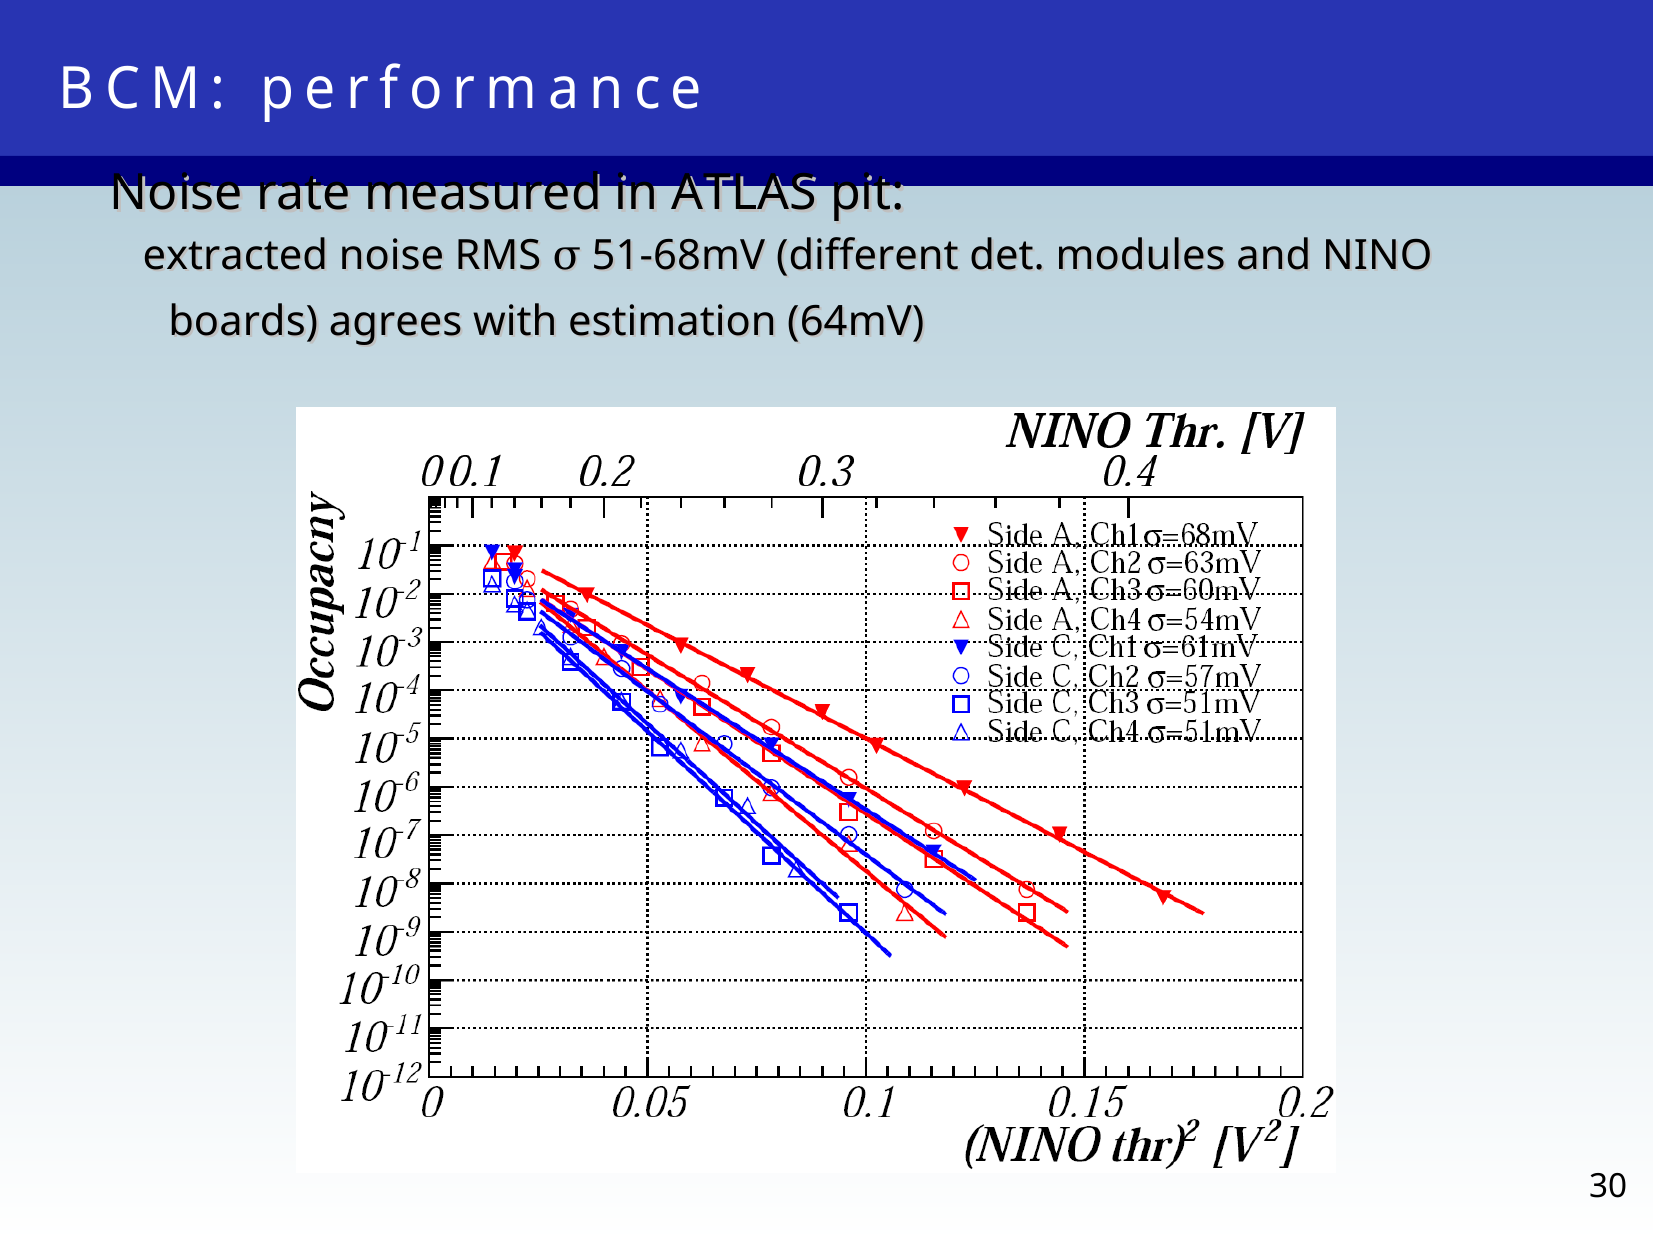

# BCM: performance
Noise rate measured in ATLAS pit:
extracted noise RMS σ 51-68mV (different det. modules and NINO boards) agrees with estimation (64mV)
30